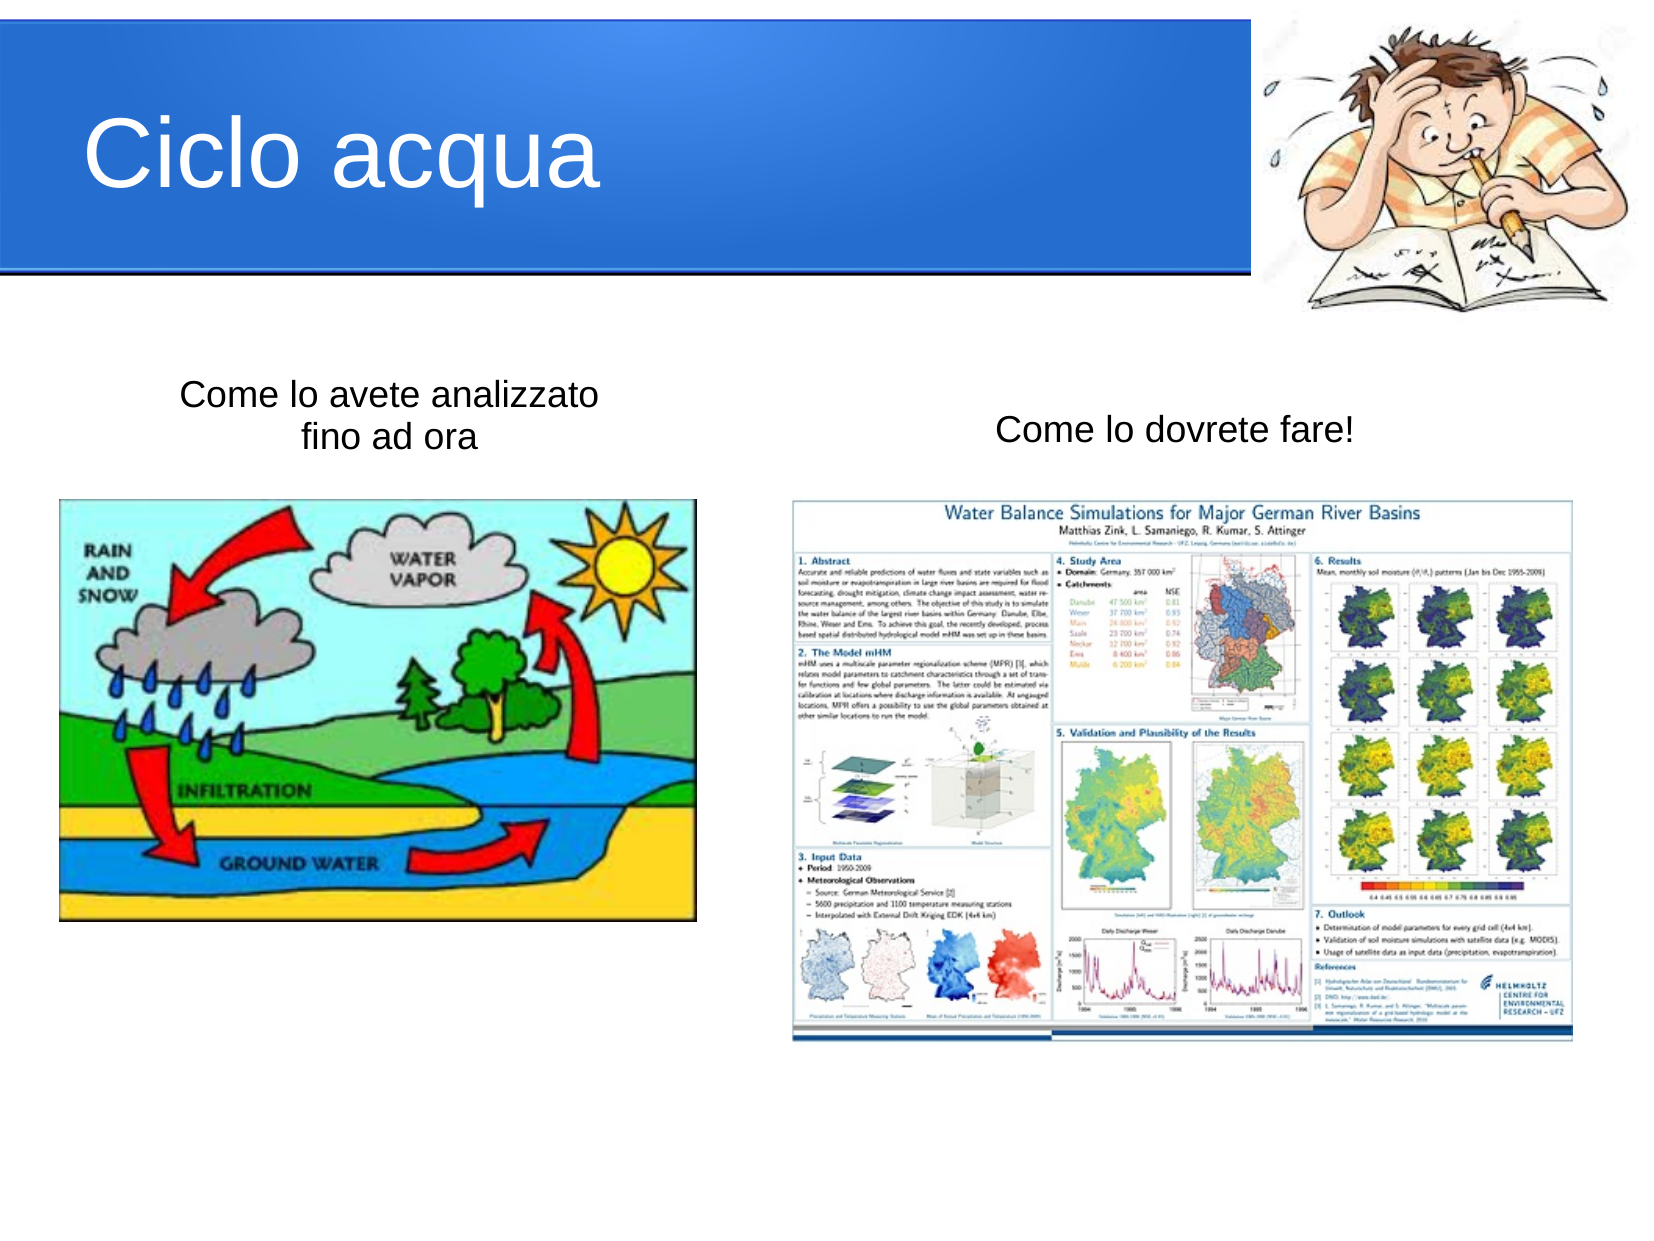

# Ciclo acqua
Come lo avete analizzato
fino ad ora
Come lo dovrete fare!